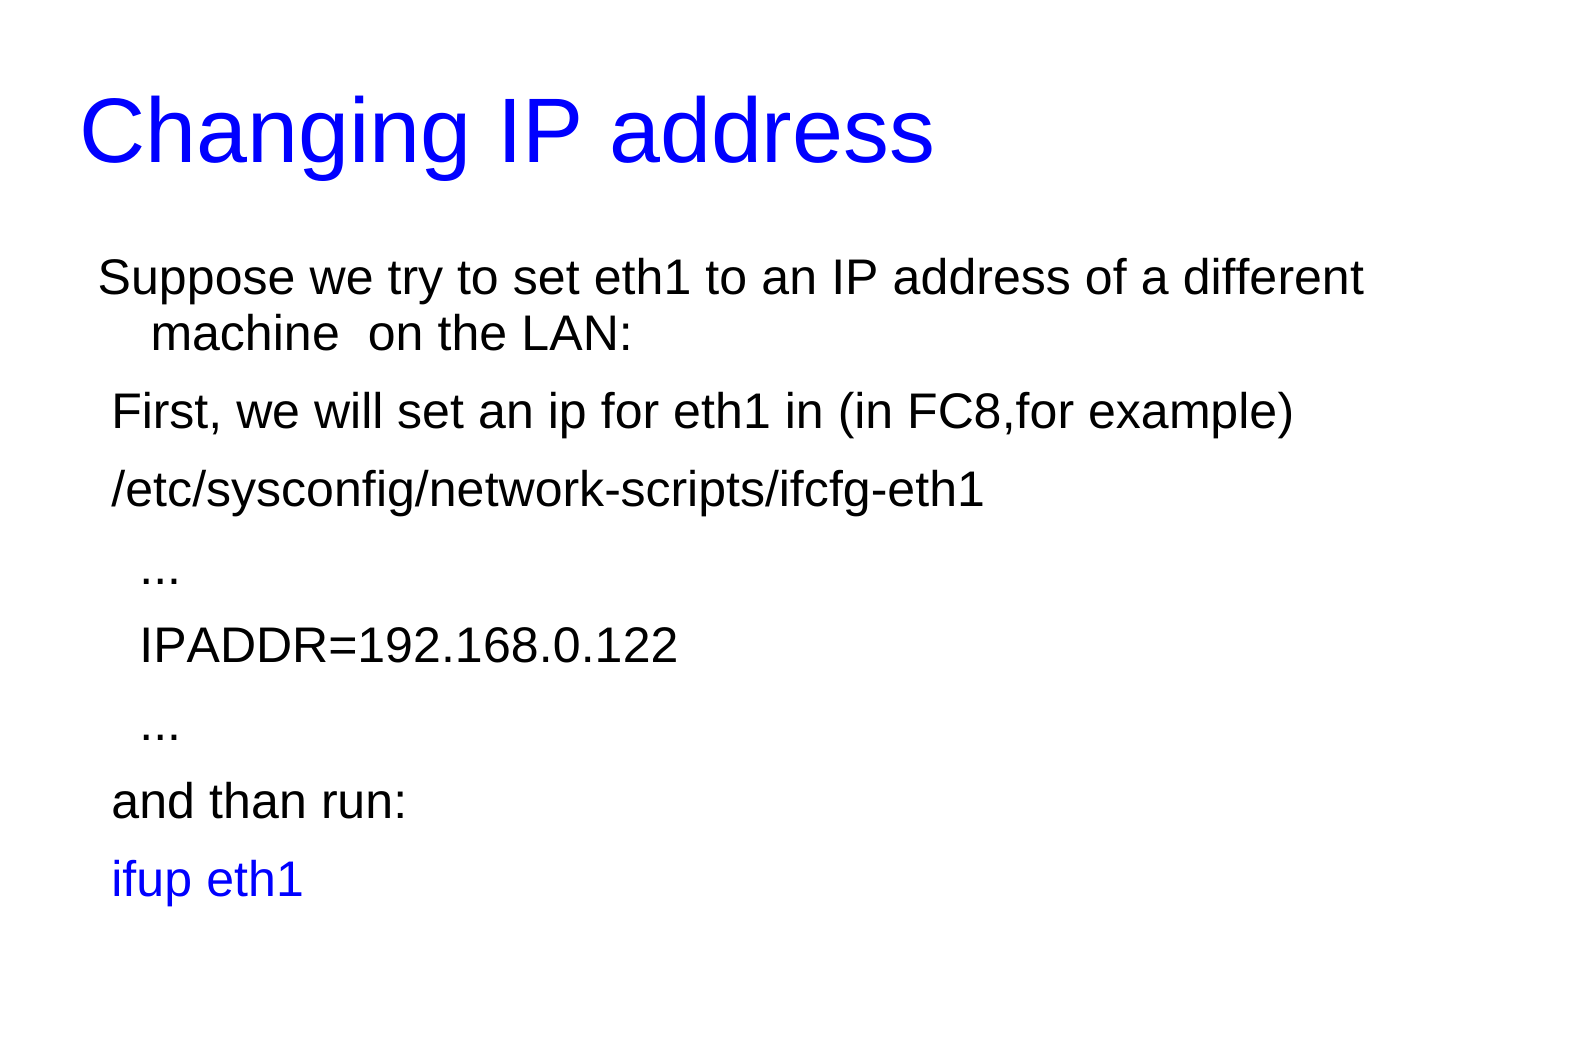

# Changing IP address
Suppose we try to set eth1 to an IP address of a different machine on the LAN:
 First, we will set an ip for eth1 in (in FC8,for example)
 /etc/sysconfig/network-scripts/ifcfg-eth1
 ...
 IPADDR=192.168.0.122
 ...
 and than run:
 ifup eth1